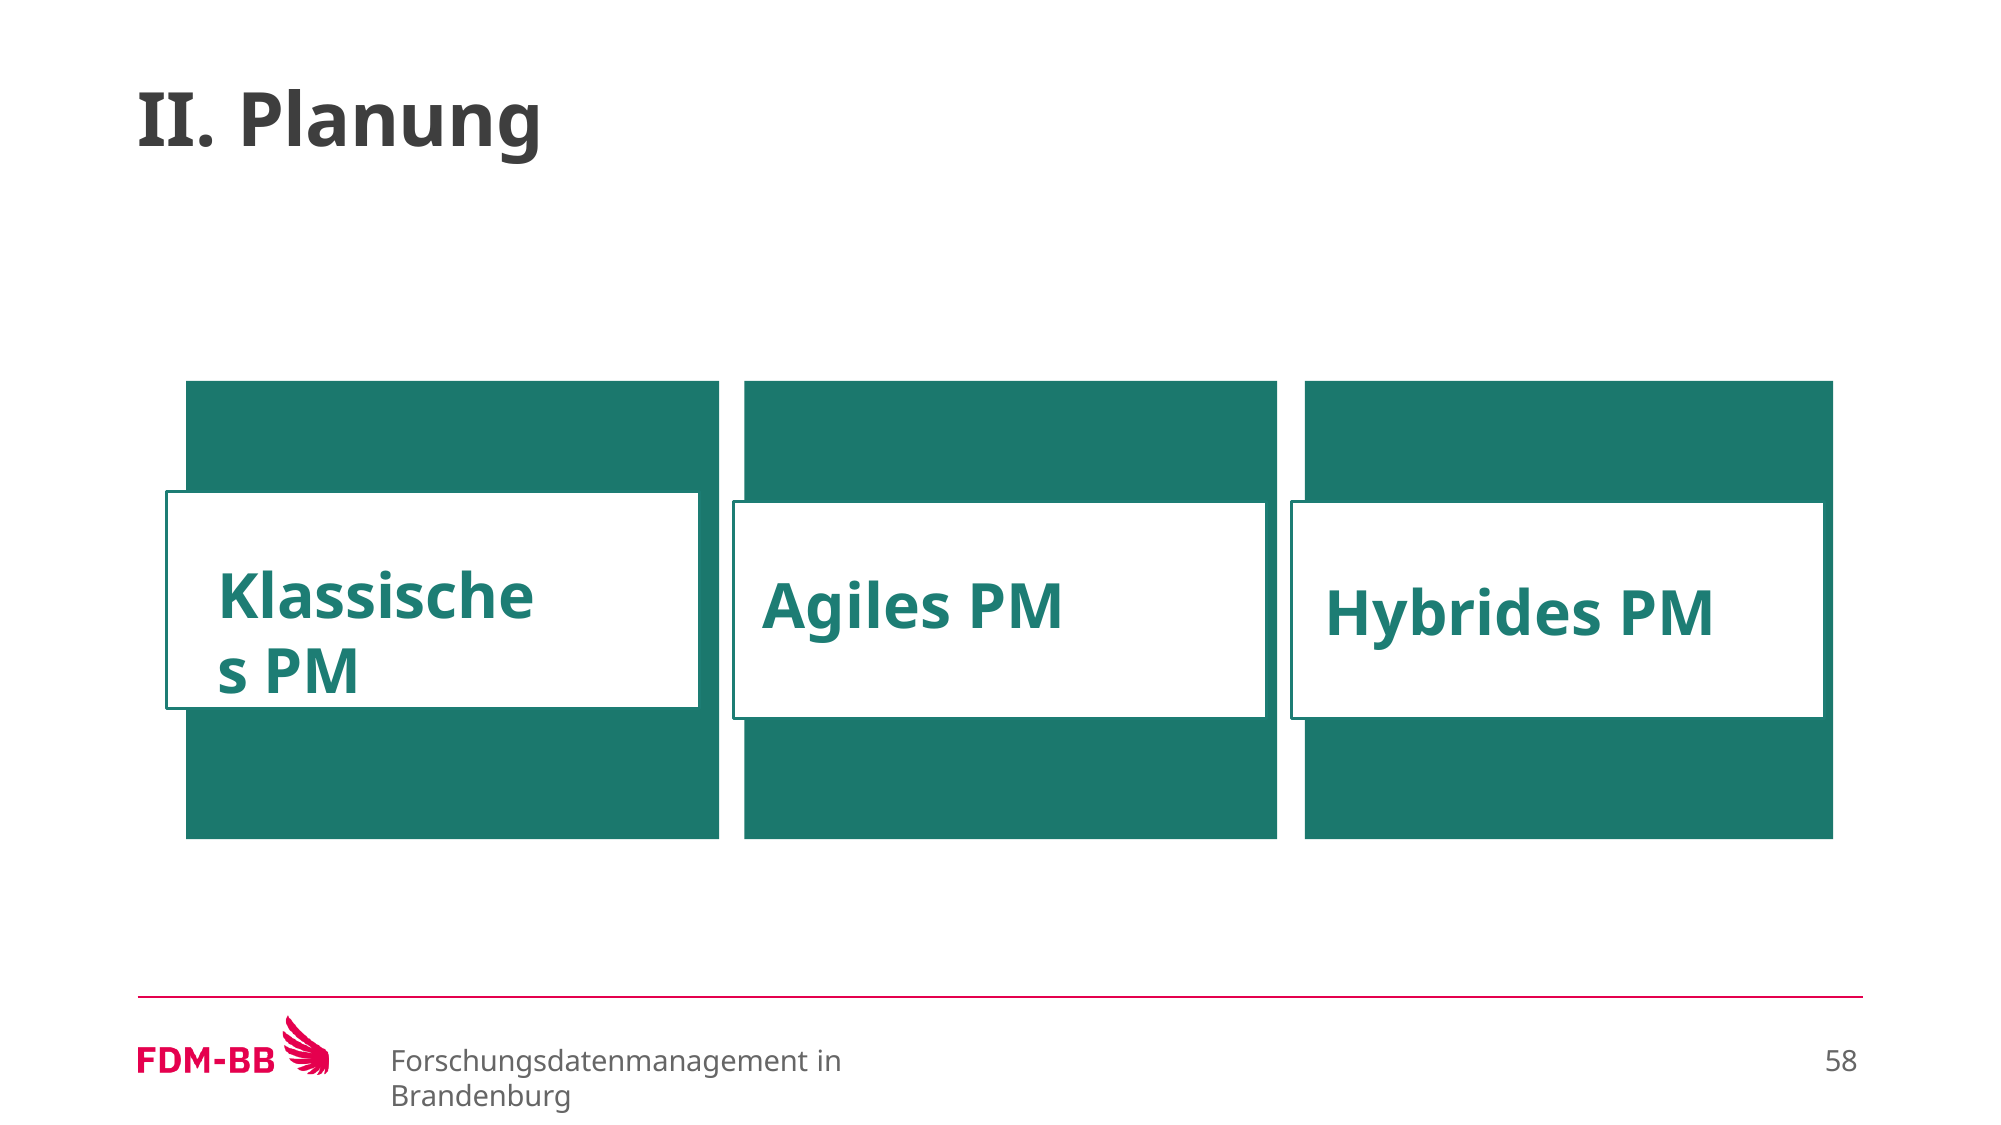

# II. Planung
ZIEL
Klassisches PM
Agiles PM
Hybrides PM
Forschungsdatenmanagement in Brandenburg
58